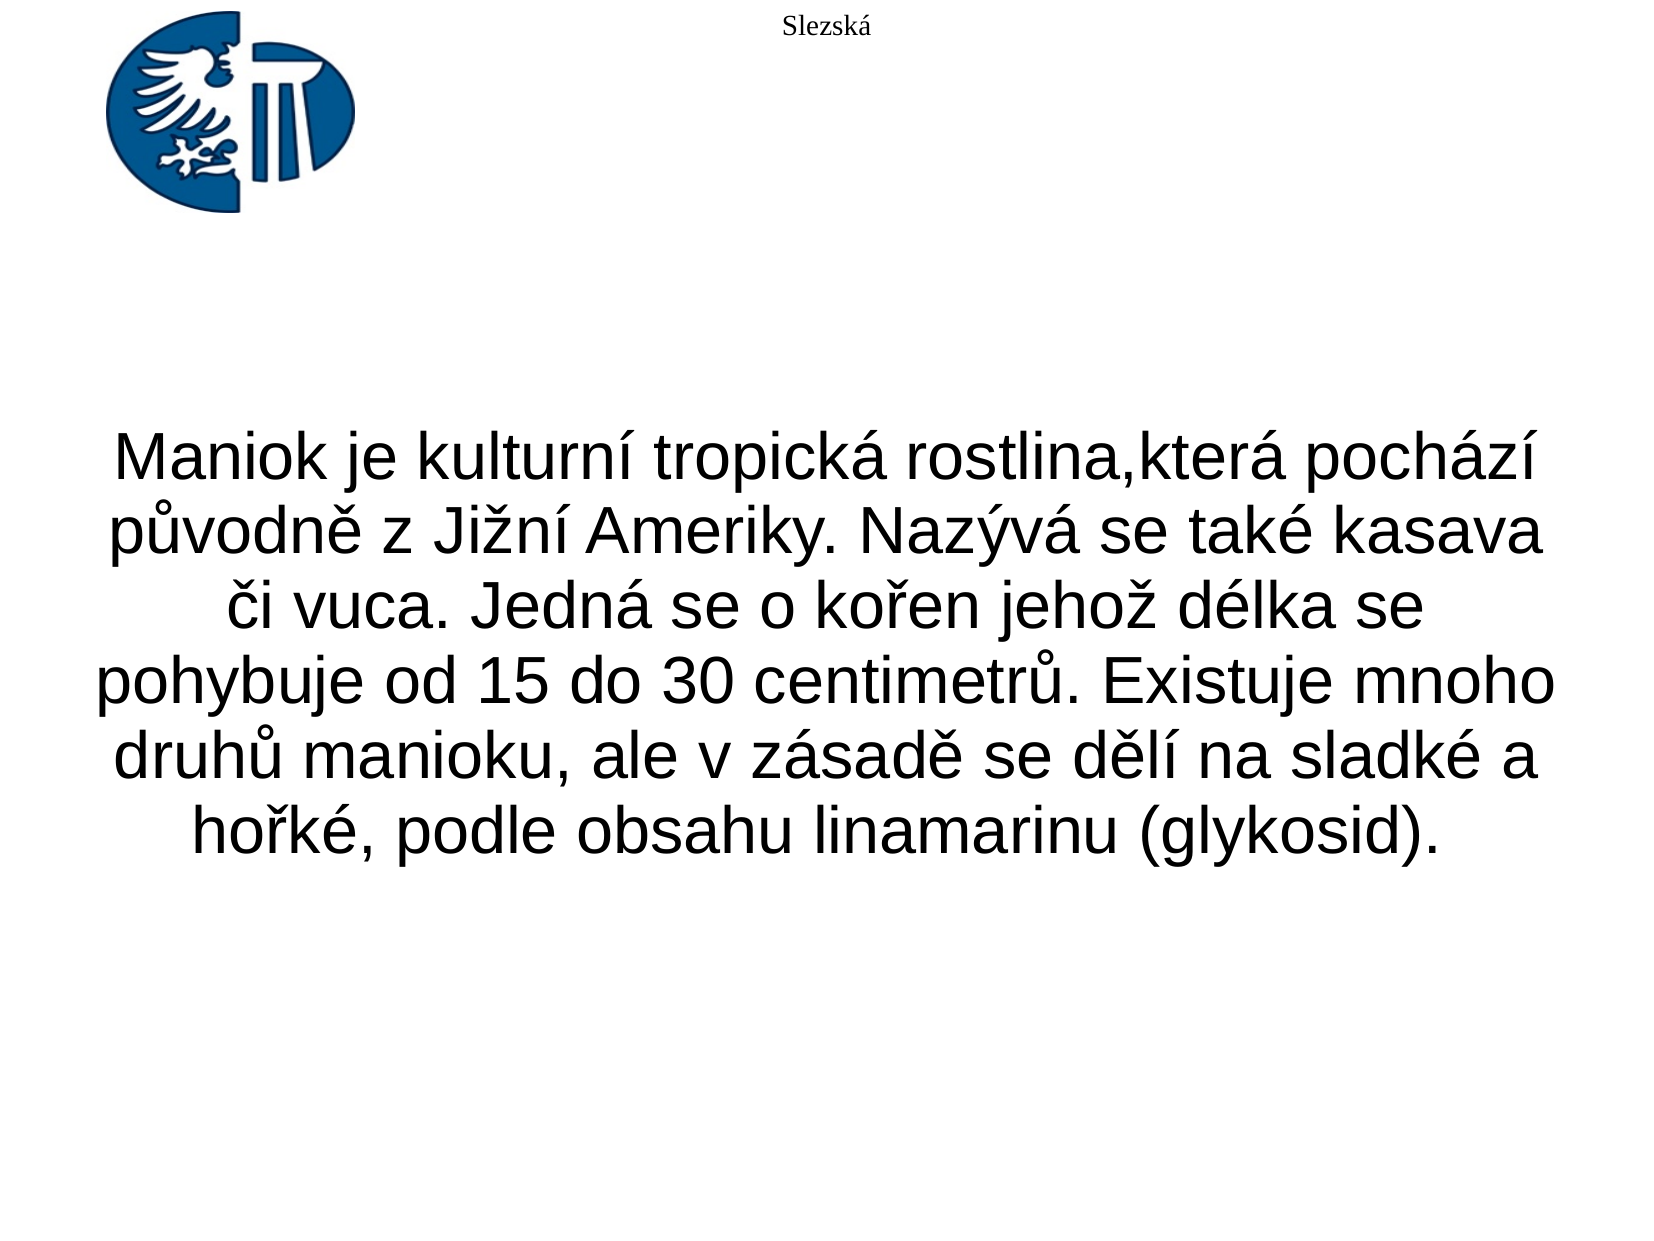

ahoj
# Maniok je kulturní tropická rostlina,která pochází původně z Jižní Ameriky. Nazývá se také kasava či vuca. Jedná se o kořen jehož délka se pohybuje od 15 do 30 centimetrů. Existuje mnoho druhů manioku, ale v zásadě se dělí na sladké a hořké, podle obsahu linamarinu (glykosid).